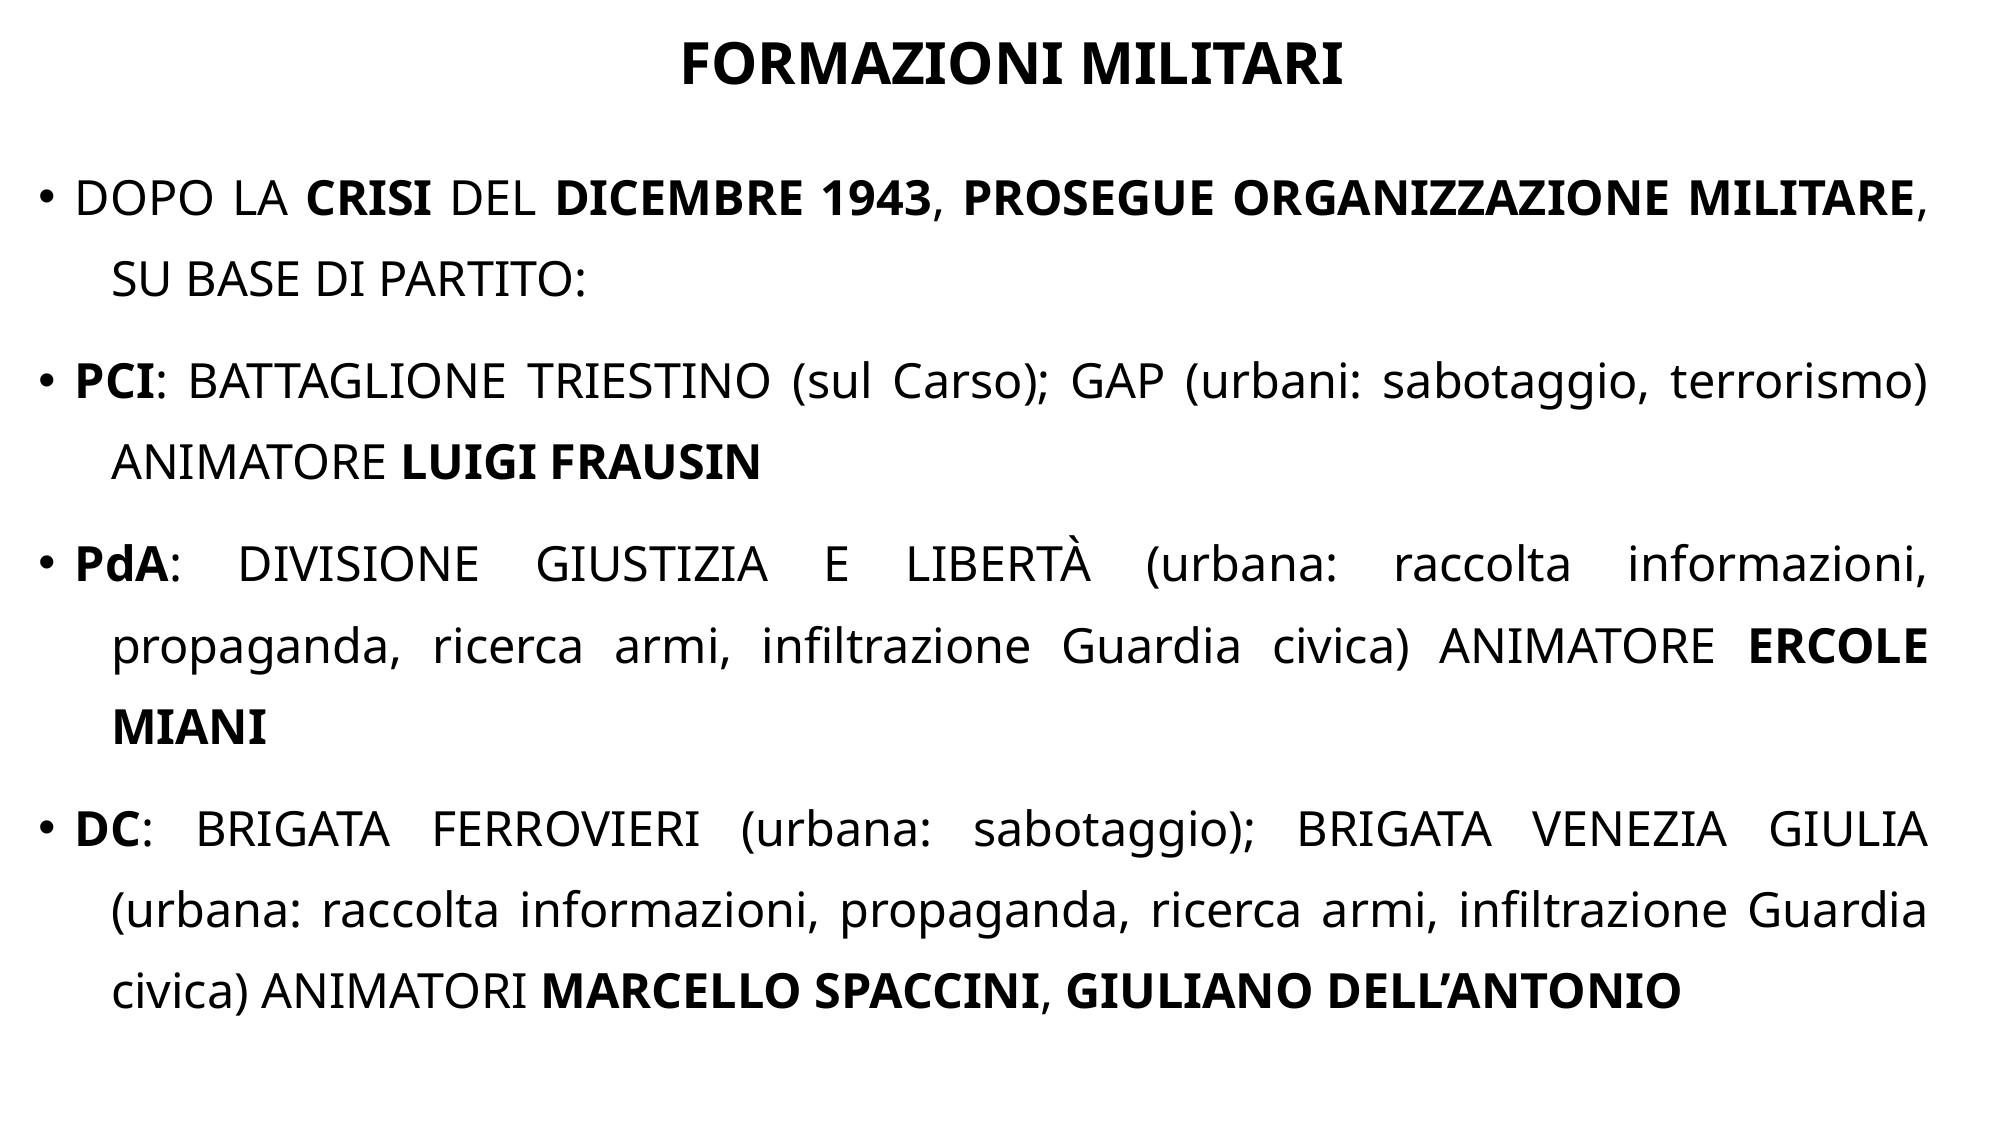

# FORMAZIONI MILITARI
DOPO LA CRISI DEL DICEMBRE 1943, PROSEGUE ORGANIZZAZIONE MILITARE, SU BASE DI PARTITO:
PCI: BATTAGLIONE TRIESTINO (sul Carso); GAP (urbani: sabotaggio, terrorismo) ANIMATORE LUIGI FRAUSIN
PdA: DIVISIONE GIUSTIZIA E LIBERTÀ (urbana: raccolta informazioni, propaganda, ricerca armi, infiltrazione Guardia civica) ANIMATORE ERCOLE MIANI
DC: BRIGATA FERROVIERI (urbana: sabotaggio); BRIGATA VENEZIA GIULIA (urbana: raccolta informazioni, propaganda, ricerca armi, infiltrazione Guardia civica) ANIMATORI MARCELLO SPACCINI, GIULIANO DELL’ANTONIO